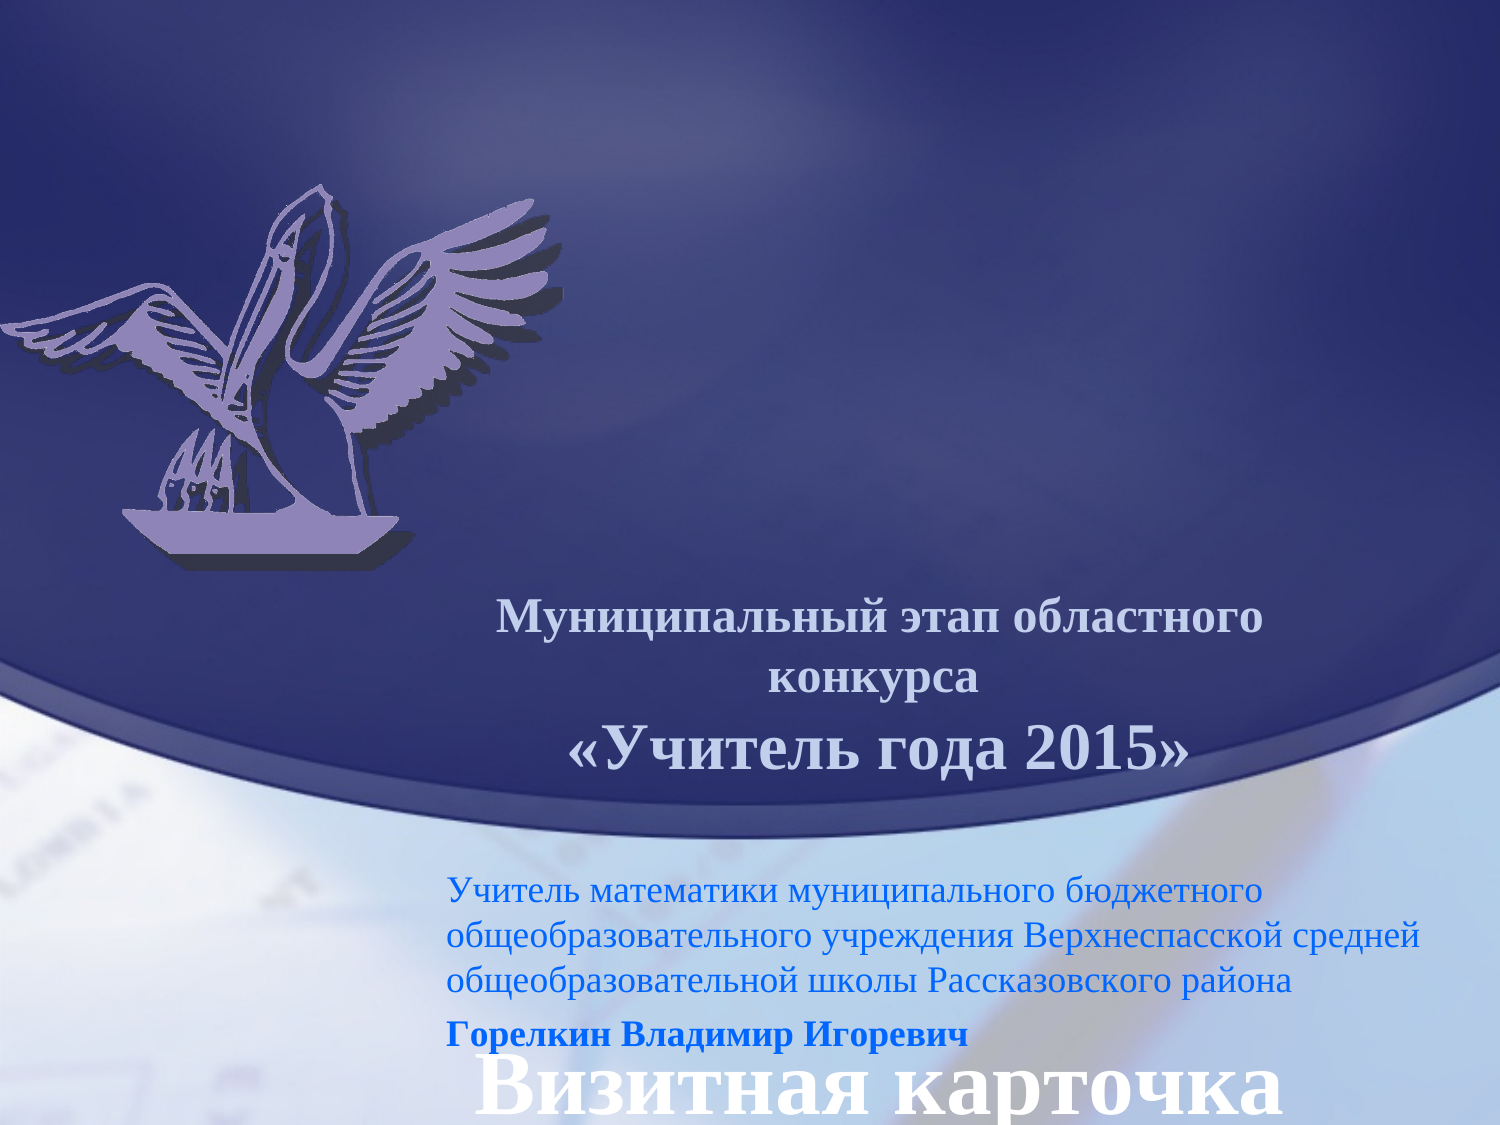

# Муниципальный этап областного конкурса «Учитель года 2015» Визитная карточка
Учитель математики муниципального бюджетного общеобразовательного учреждения Верхнеспасской средней общеобразовательной школы Рассказовского района
Горелкин Владимир Игоревич